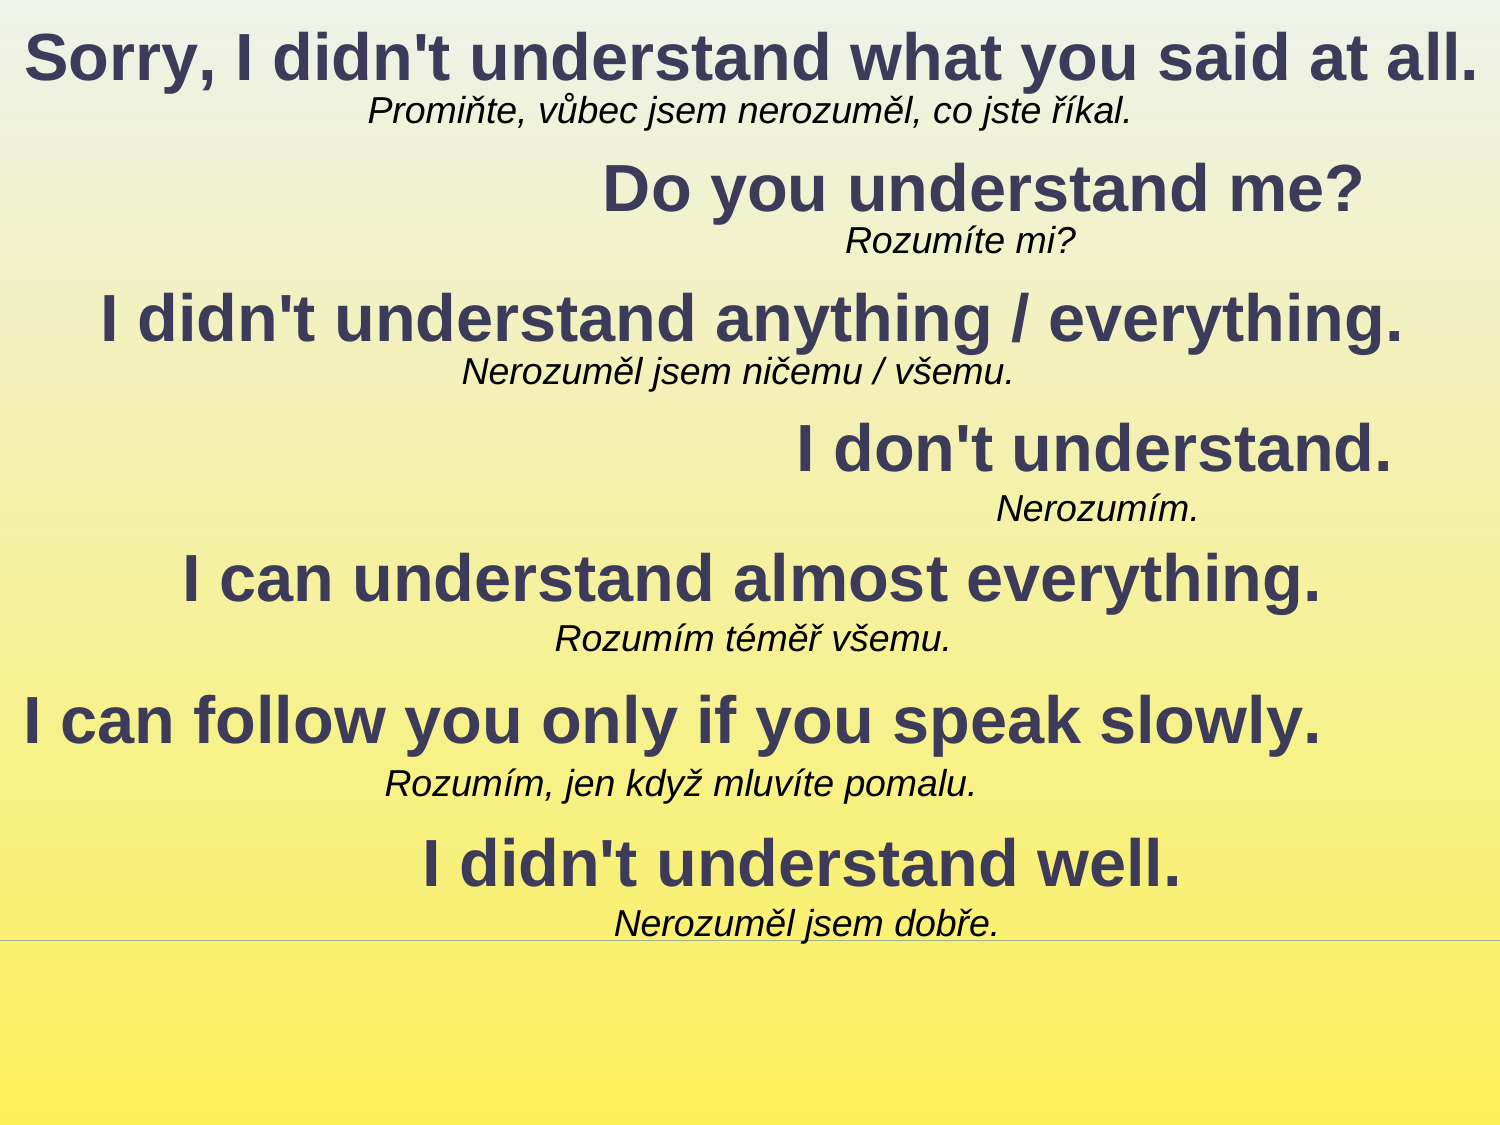

Sorry, I didn't understand what you said at all.
Promiňte, vůbec jsem nerozuměl, co jste říkal.
Do you understand me?
Rozumíte mi?
I didn't understand anything / everything.
Nerozuměl jsem ničemu / všemu.
I don't understand.
Nerozumím.
I can understand almost everything.
Rozumím téměř všemu.
I can follow you only if you speak slowly.
Rozumím, jen když mluvíte pomalu.
I didn't understand well.
Nerozuměl jsem dobře.